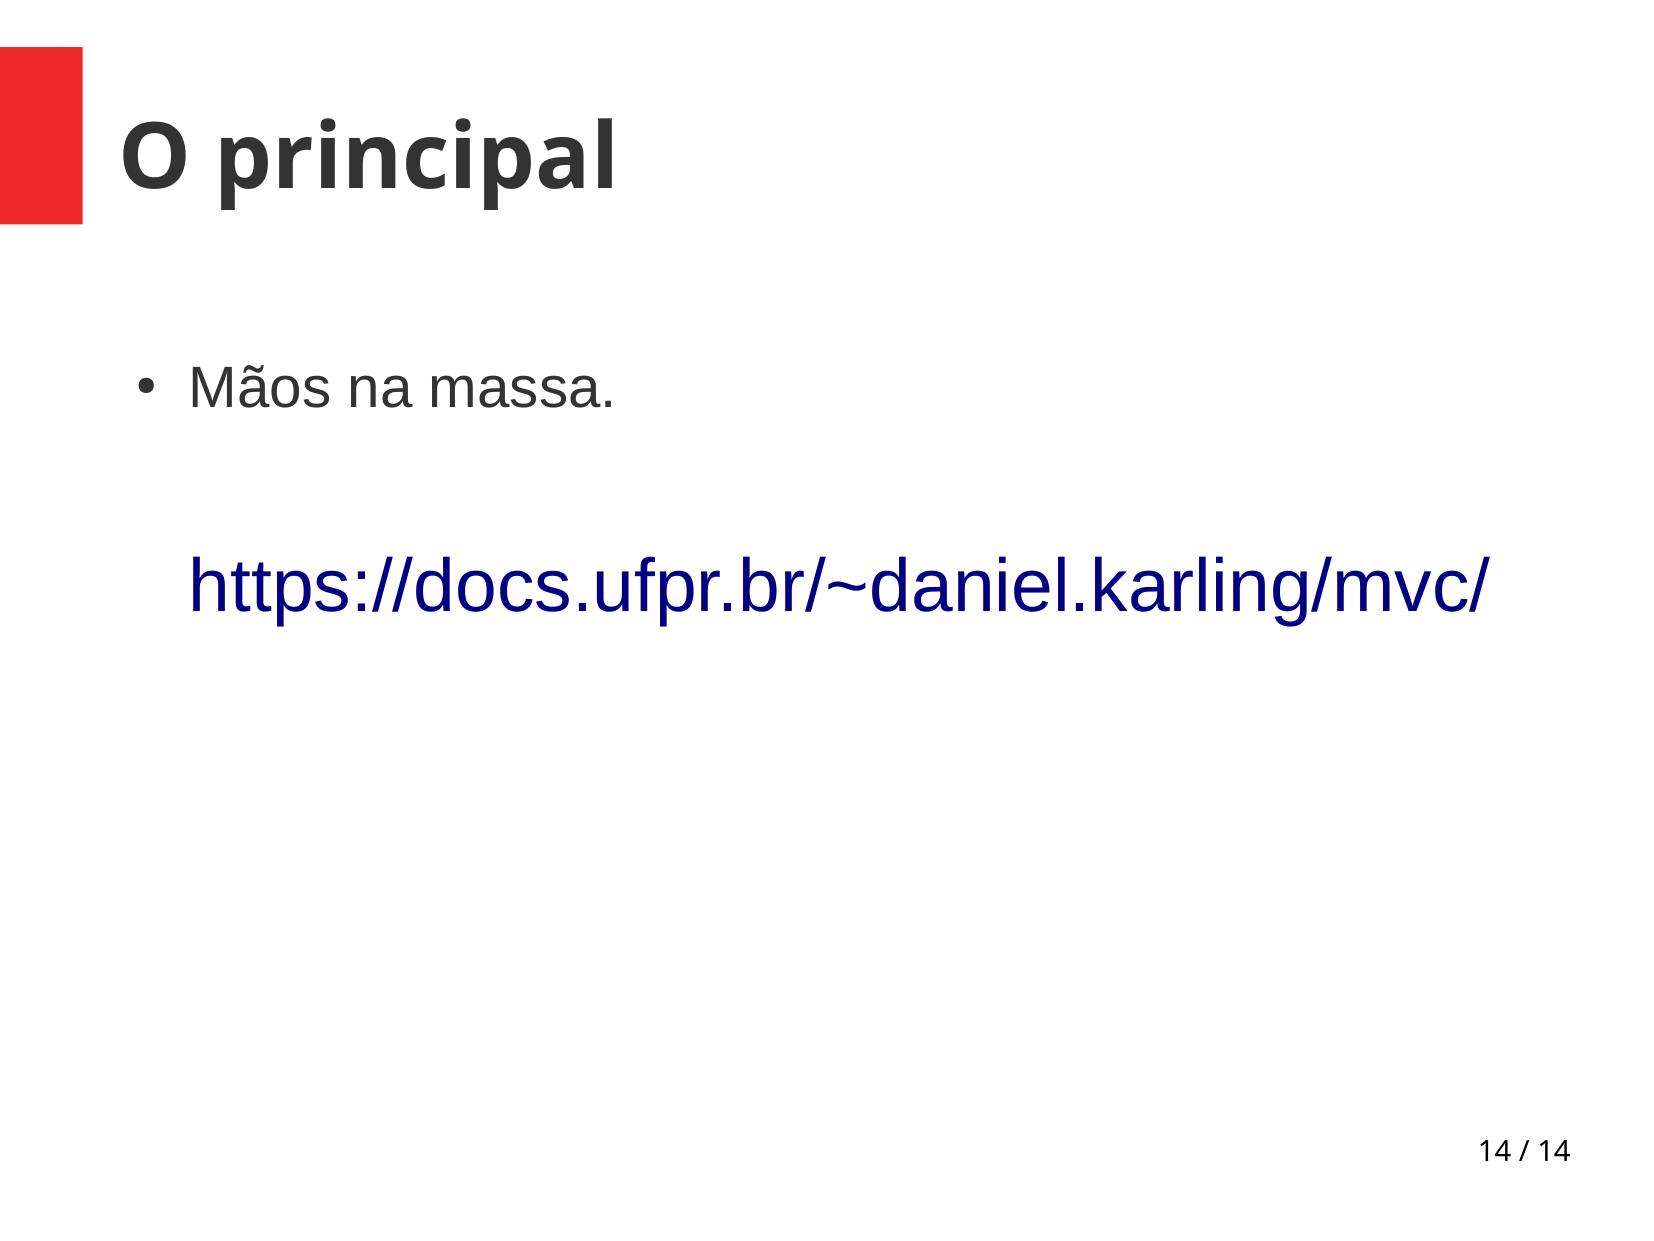

# O principal
Mãos na massa.
https://docs.ufpr.br/~daniel.karling/mvc/
14